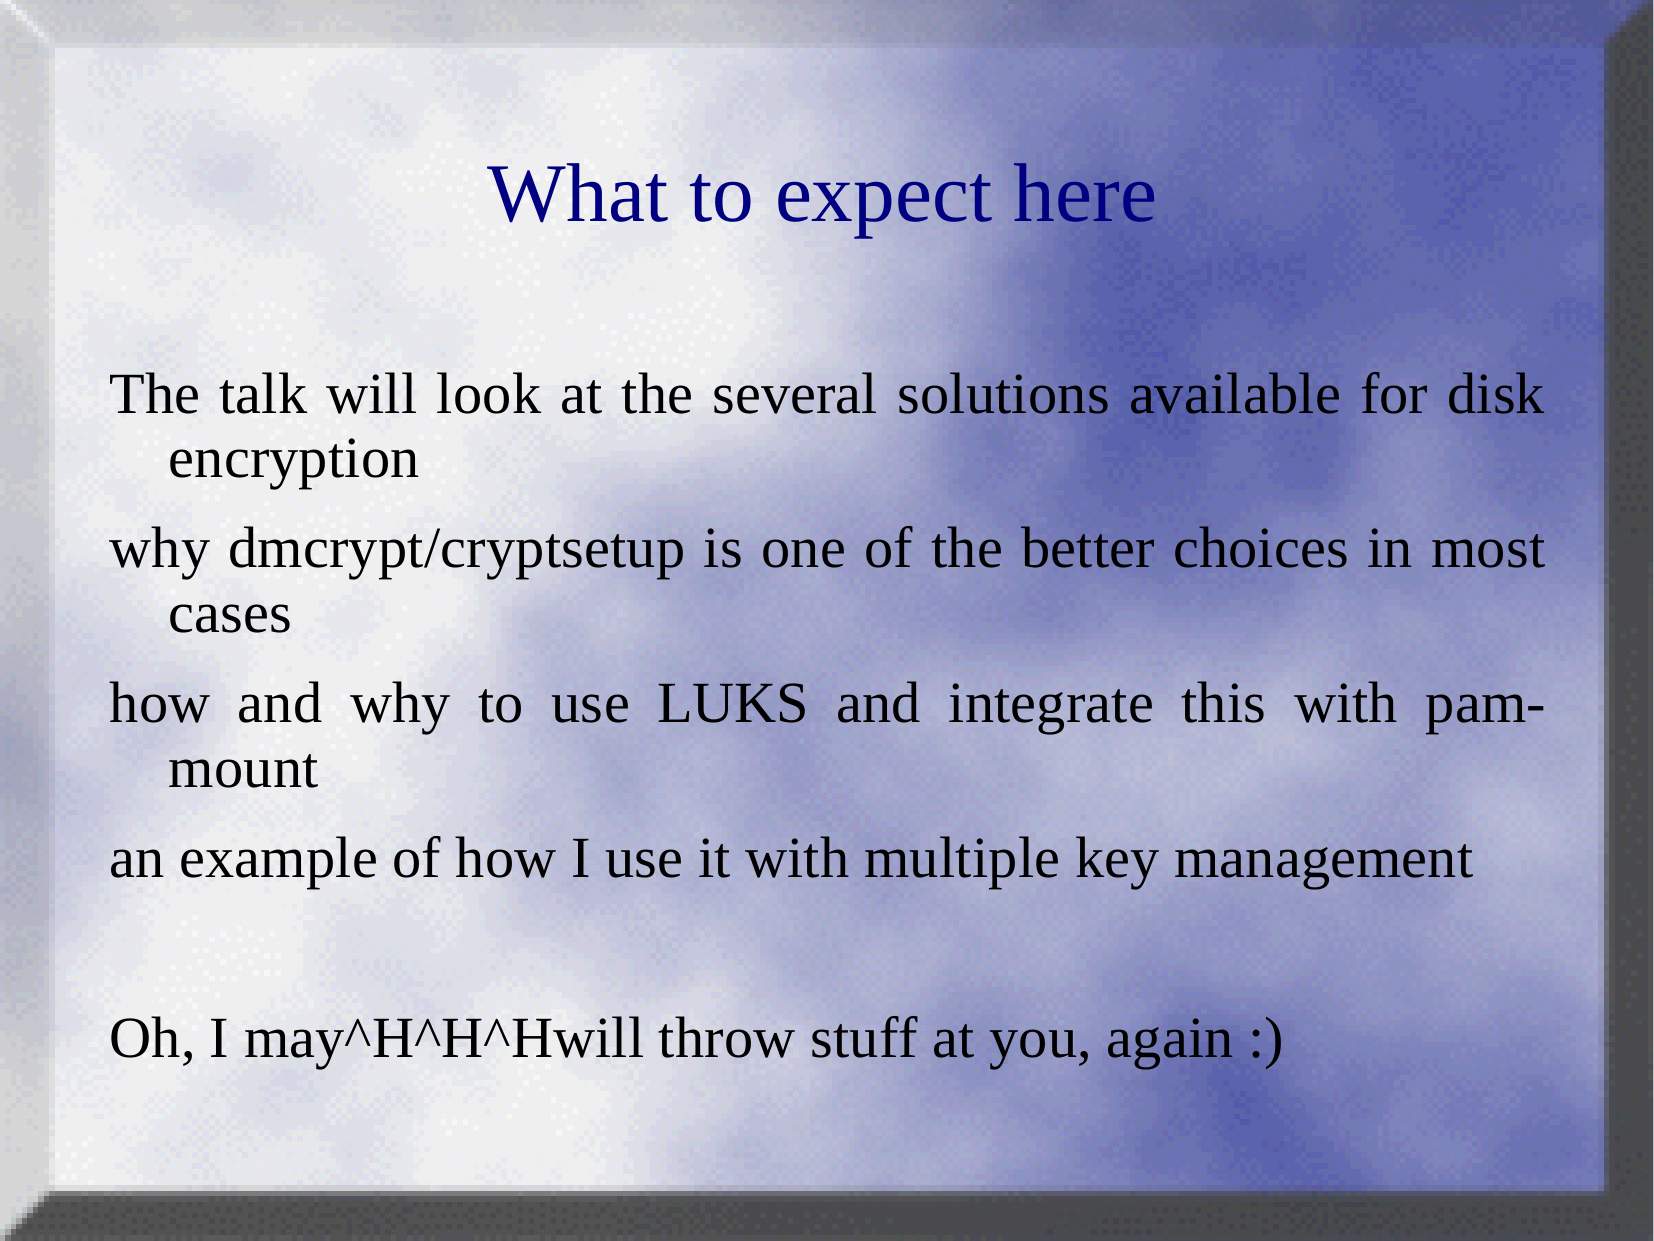

# What to expect here
The talk will look at the several solutions available for disk encryption
why dmcrypt/cryptsetup is one of the better choices in most cases
how and why to use LUKS and integrate this with pam-mount
an example of how I use it with multiple key management
Oh, I may^H^H^Hwill throw stuff at you, again :)